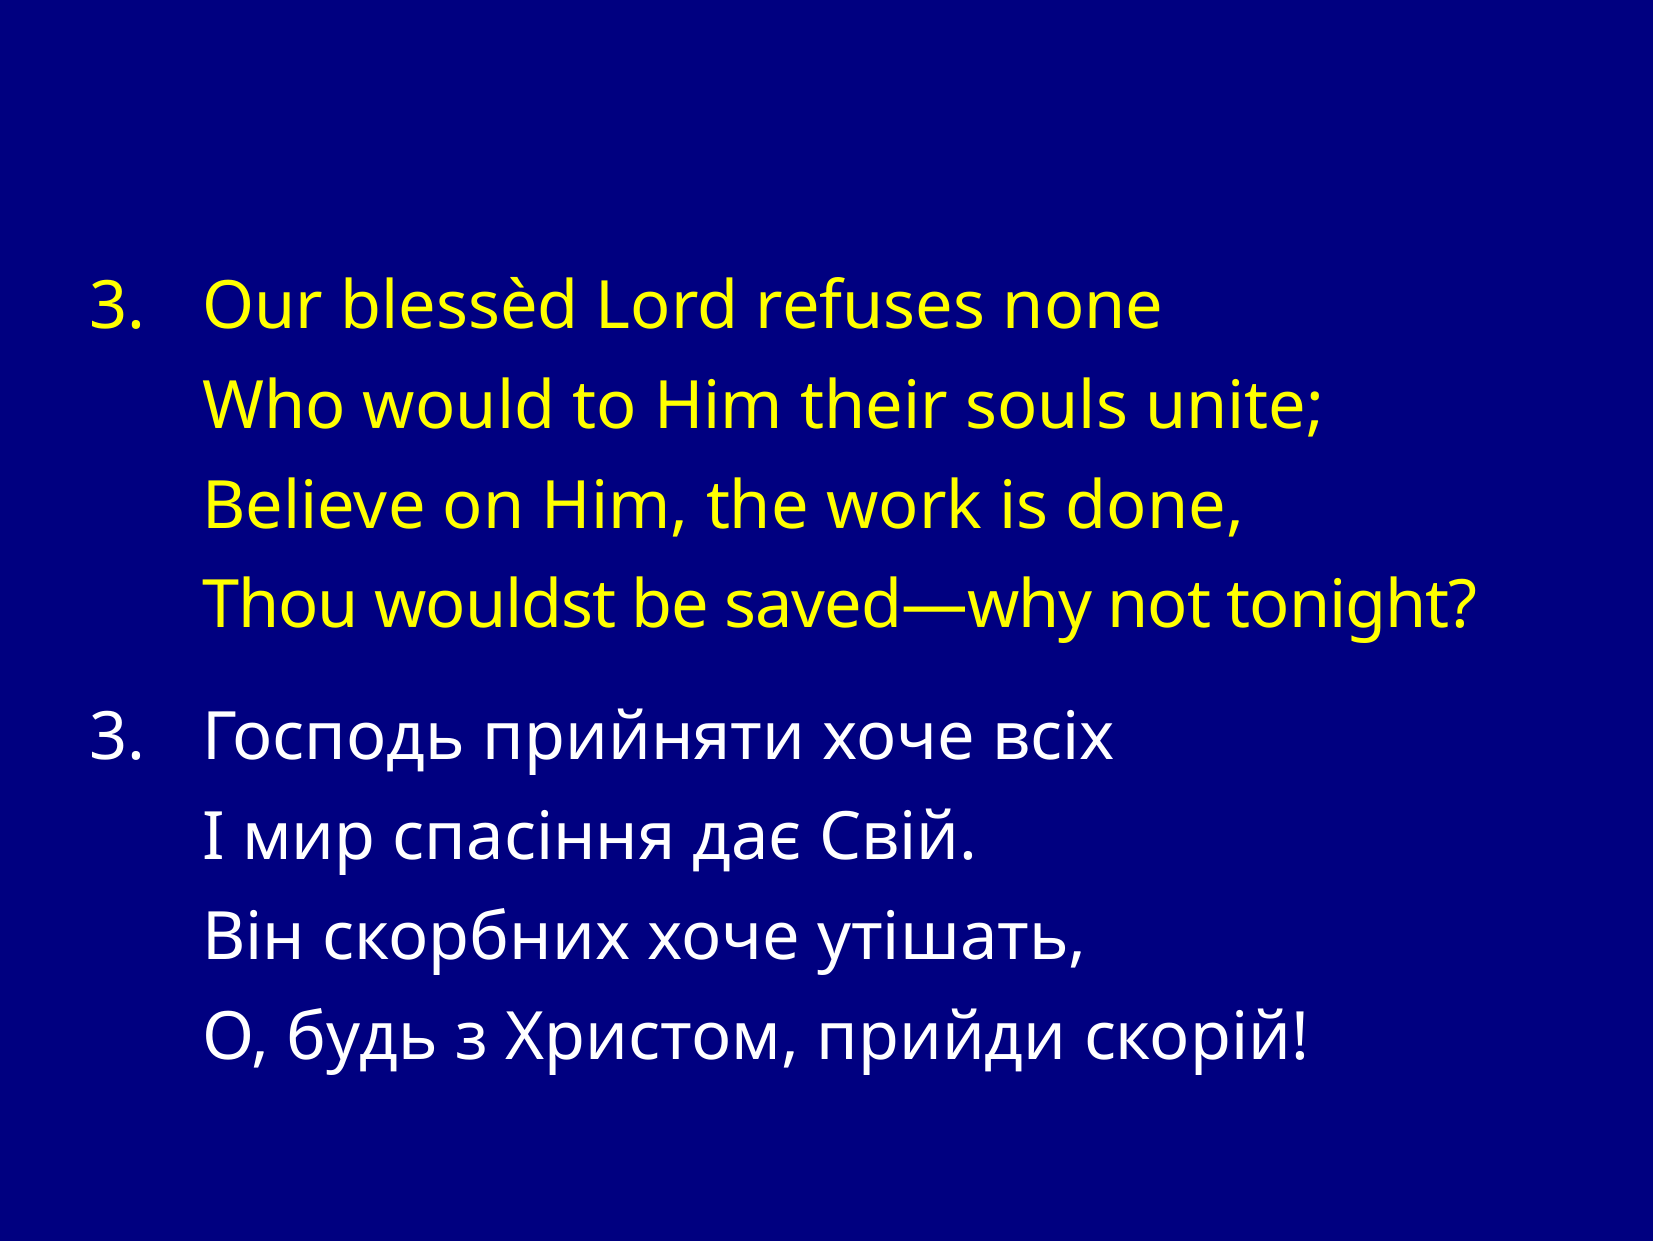

3.	Our blessèd Lord refuses none
	Who would to Him their souls unite;
	Believe on Him, the work is done,
	Thou wouldst be saved—why not tonight?
3.	Господь прийняти хоче всіх
	І мир спасіння дає Свій.
	Він скорбних хоче утішать,
	О, будь з Христом, прийди скорій!